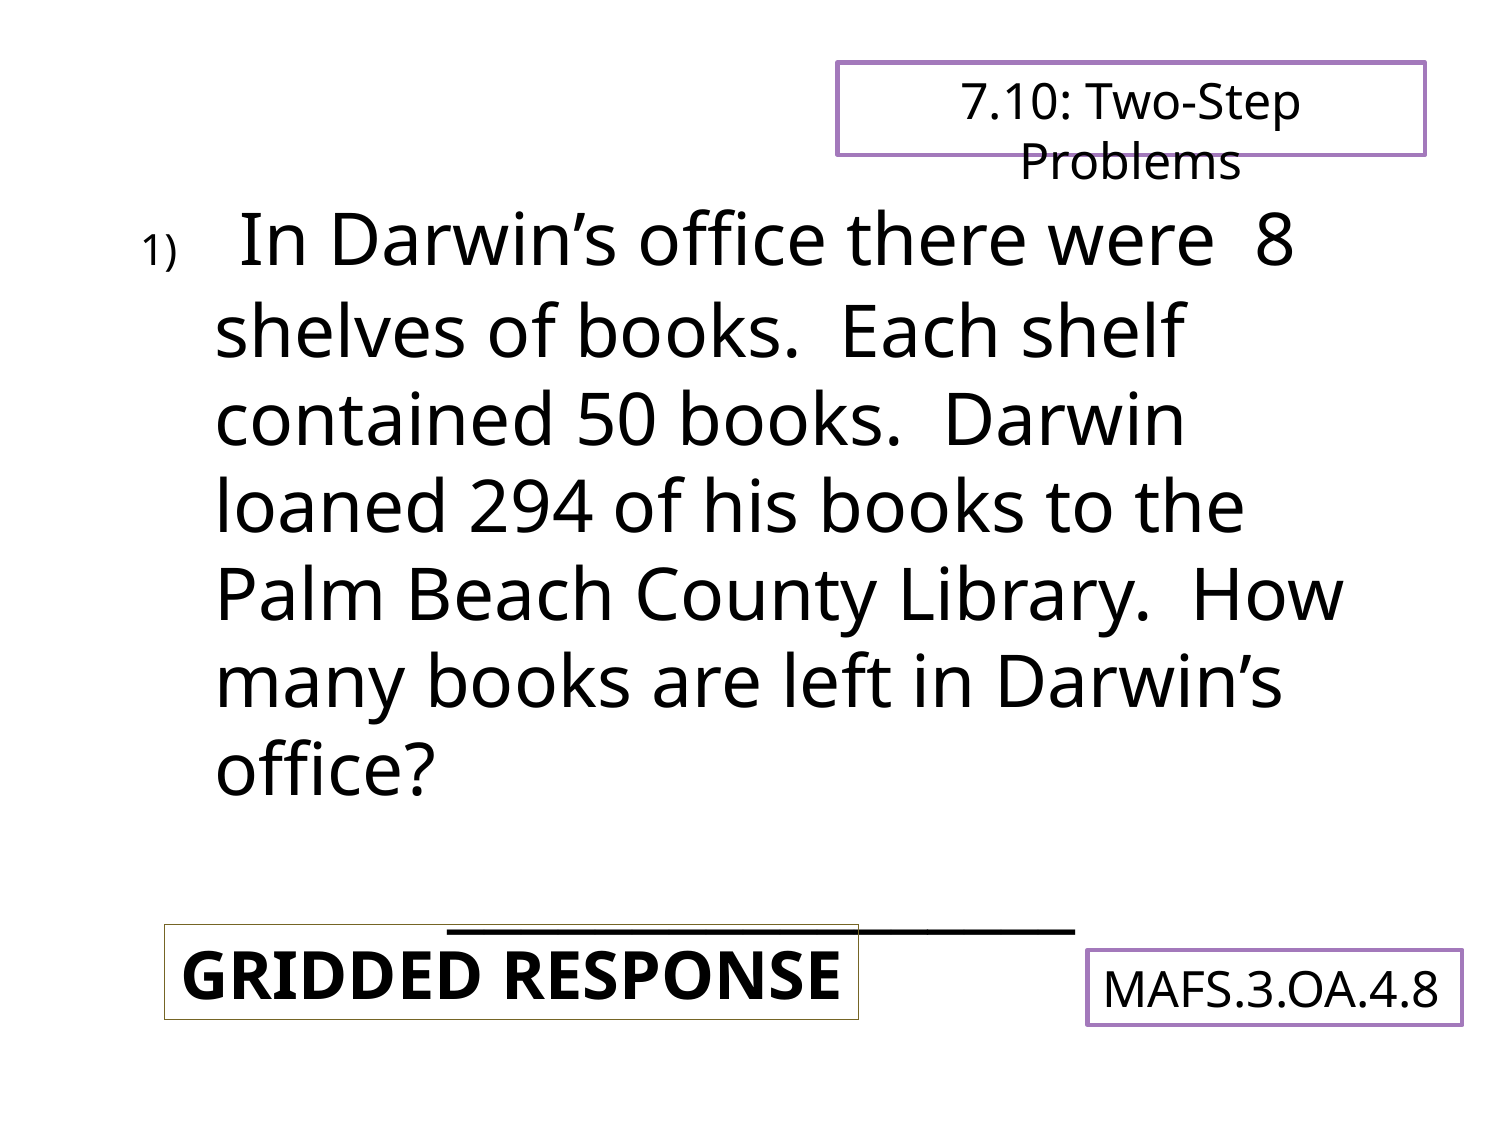

# 7.10: Two-Step Problems
 In Darwin’s office there were 8 shelves of books. Each shelf contained 50 books. Darwin loaned 294 of his books to the Palm Beach County Library. How many books are left in Darwin’s office?
_________________
GRIDDED RESPONSE
MAFS.3.OA.4.8